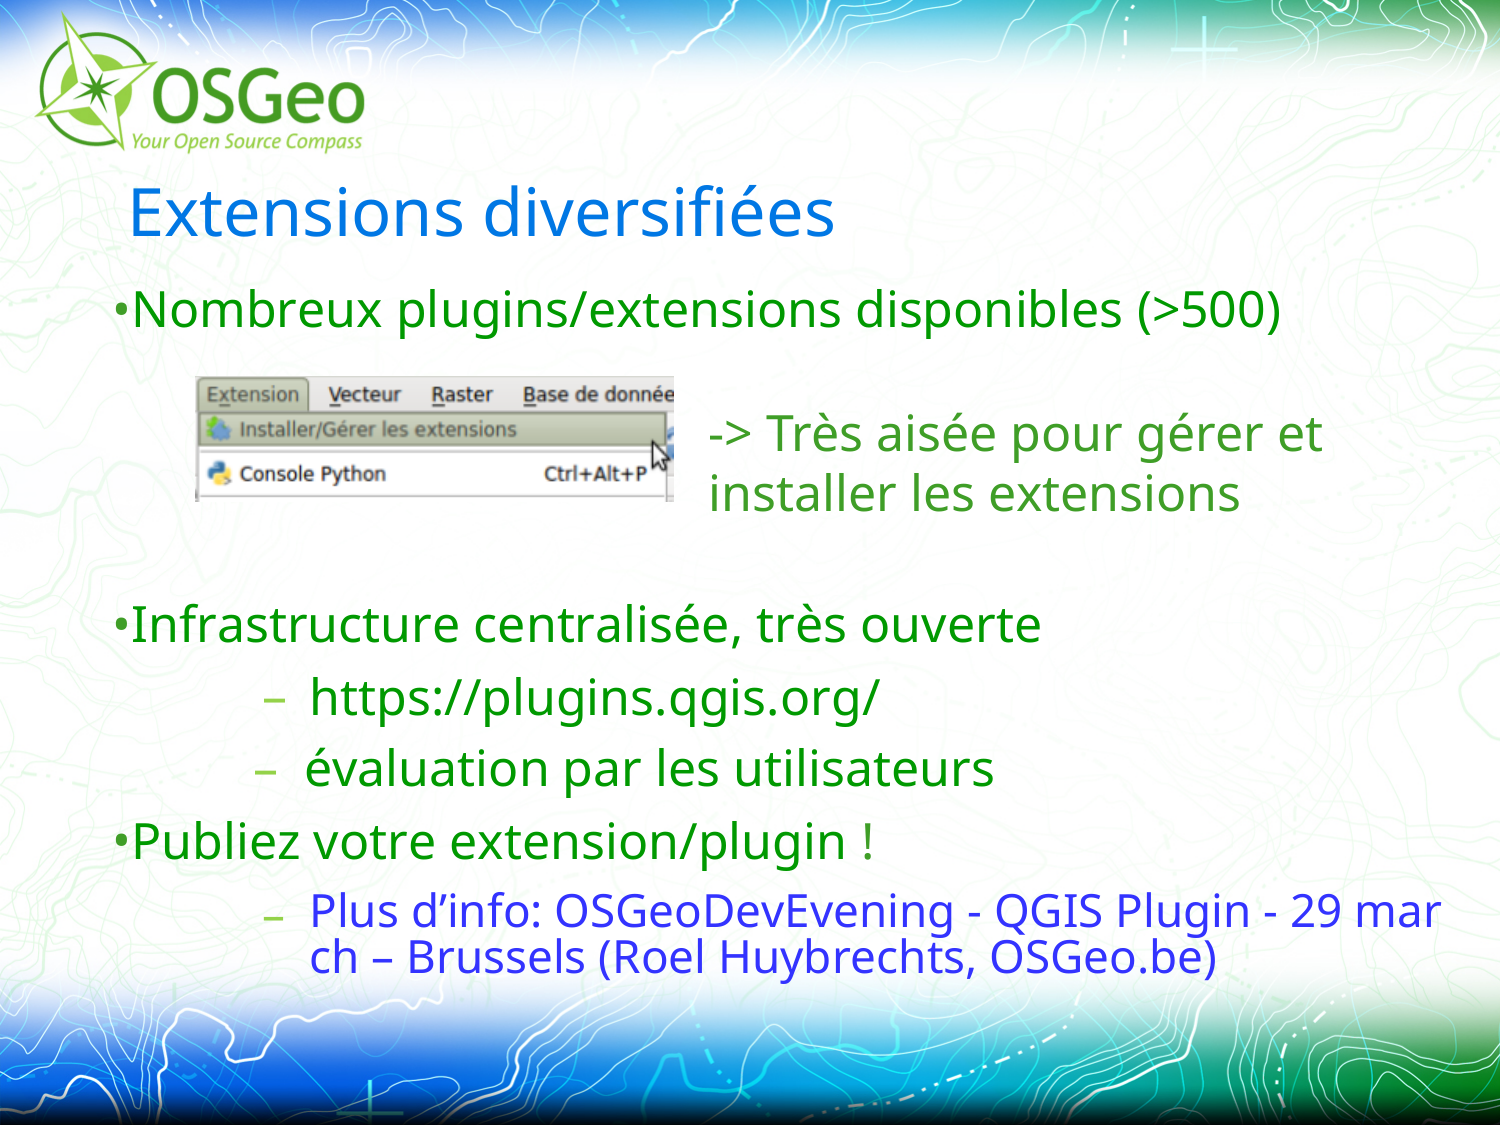

# Extensions diversifiées
Nombreux plugins/extensions disponibles (>500)
Infrastructure centralisée, très ouverte
https://plugins.qgis.org/
 évaluation par les utilisateurs
Publiez votre extension/plugin !
Plus d’info: OSGeoDevEvening - QGIS Plugin - 29 march – Brussels (Roel Huybrechts, OSGeo.be)
-> Très aisée pour gérer et installer les extensions